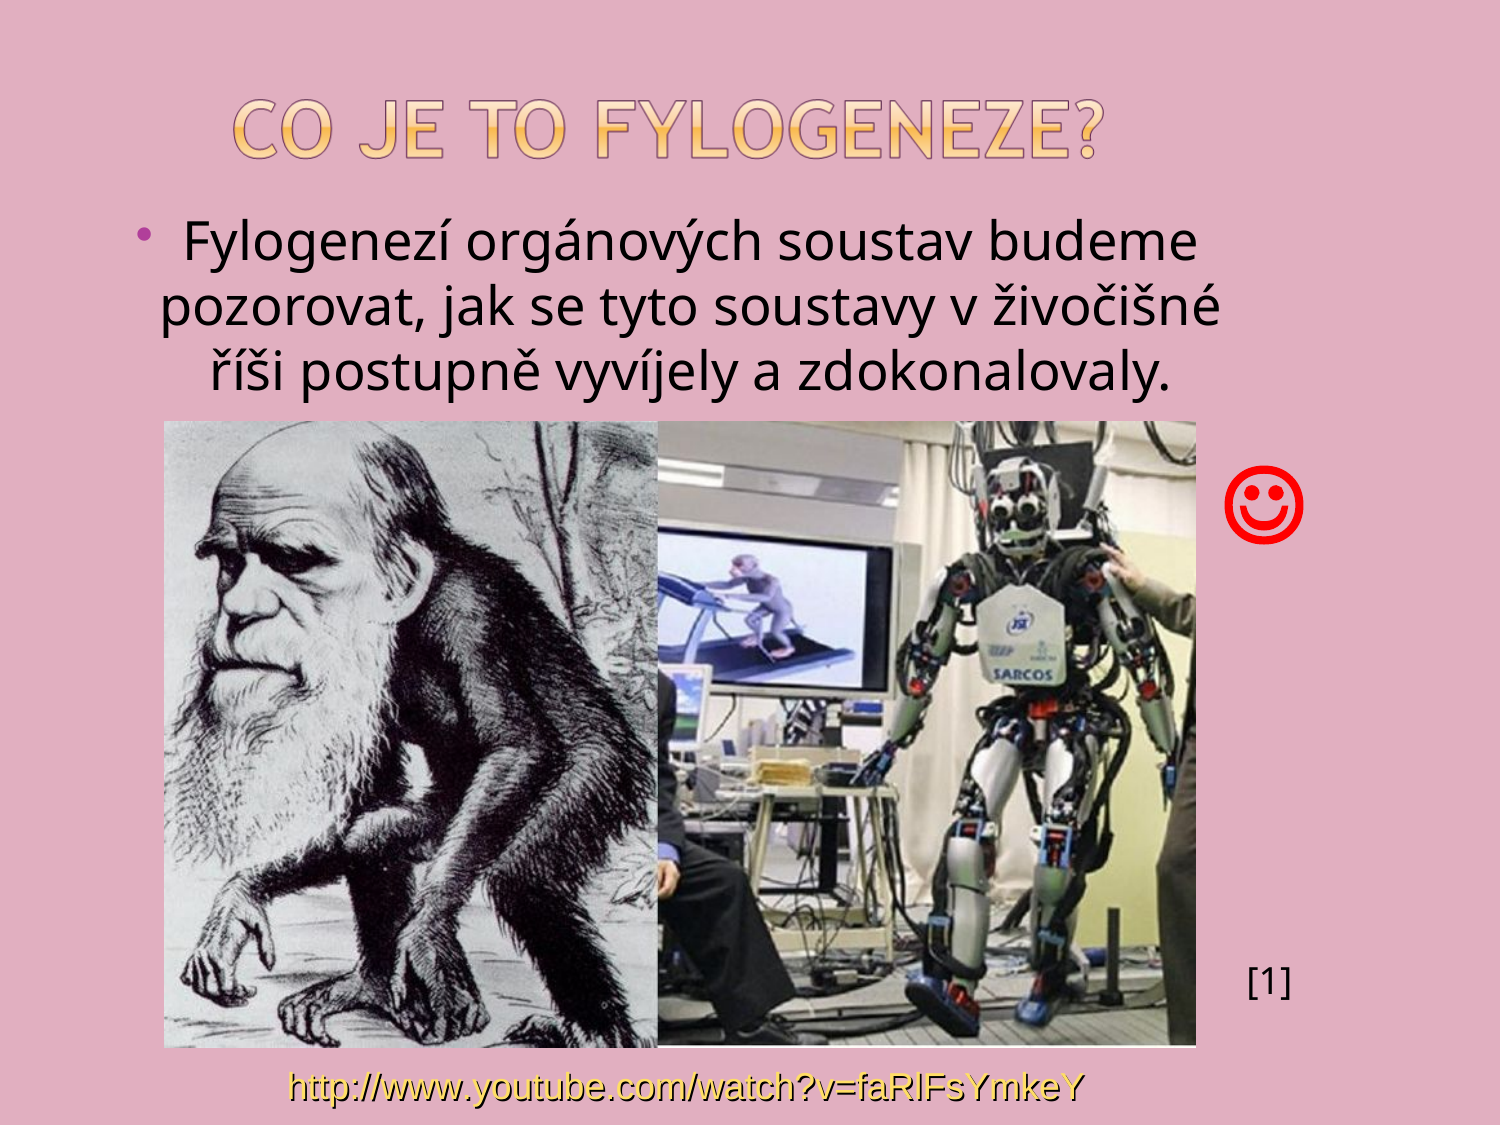

# Fylogenezí orgánových soustav budeme pozorovat, jak se tyto soustavy v živočišné říši postupně vyvíjely a zdokonalovaly.

[1]
http://www.youtube.com/watch?v=faRlFsYmkeY